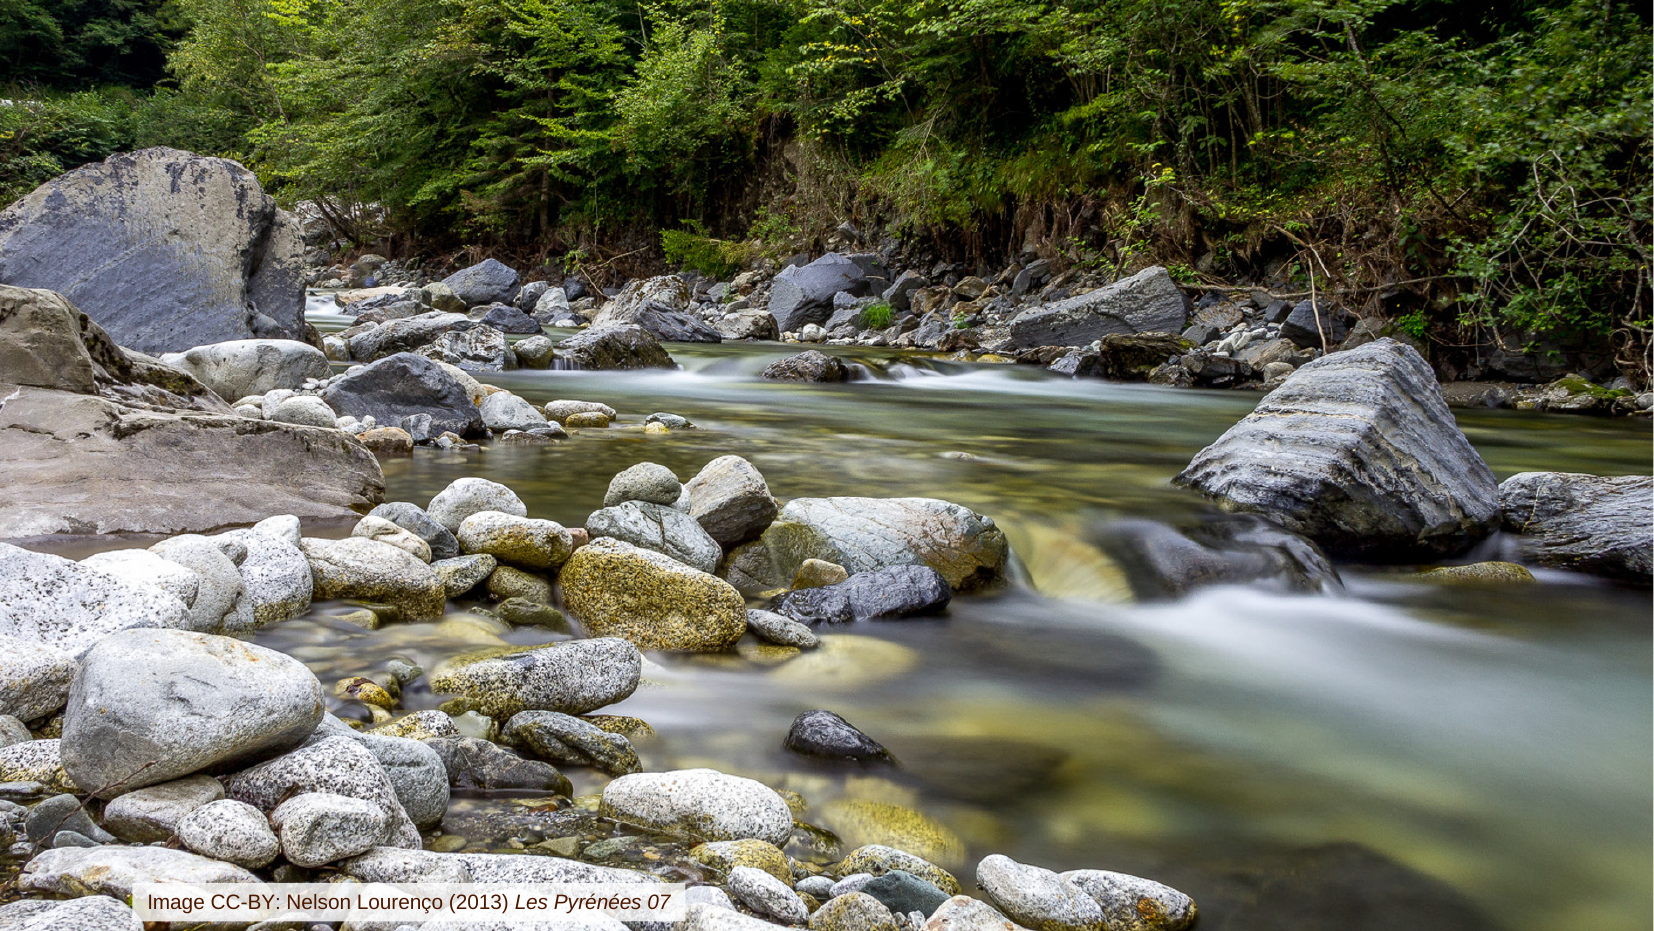

15
Open Innovation Learning and Open Data
August 2017